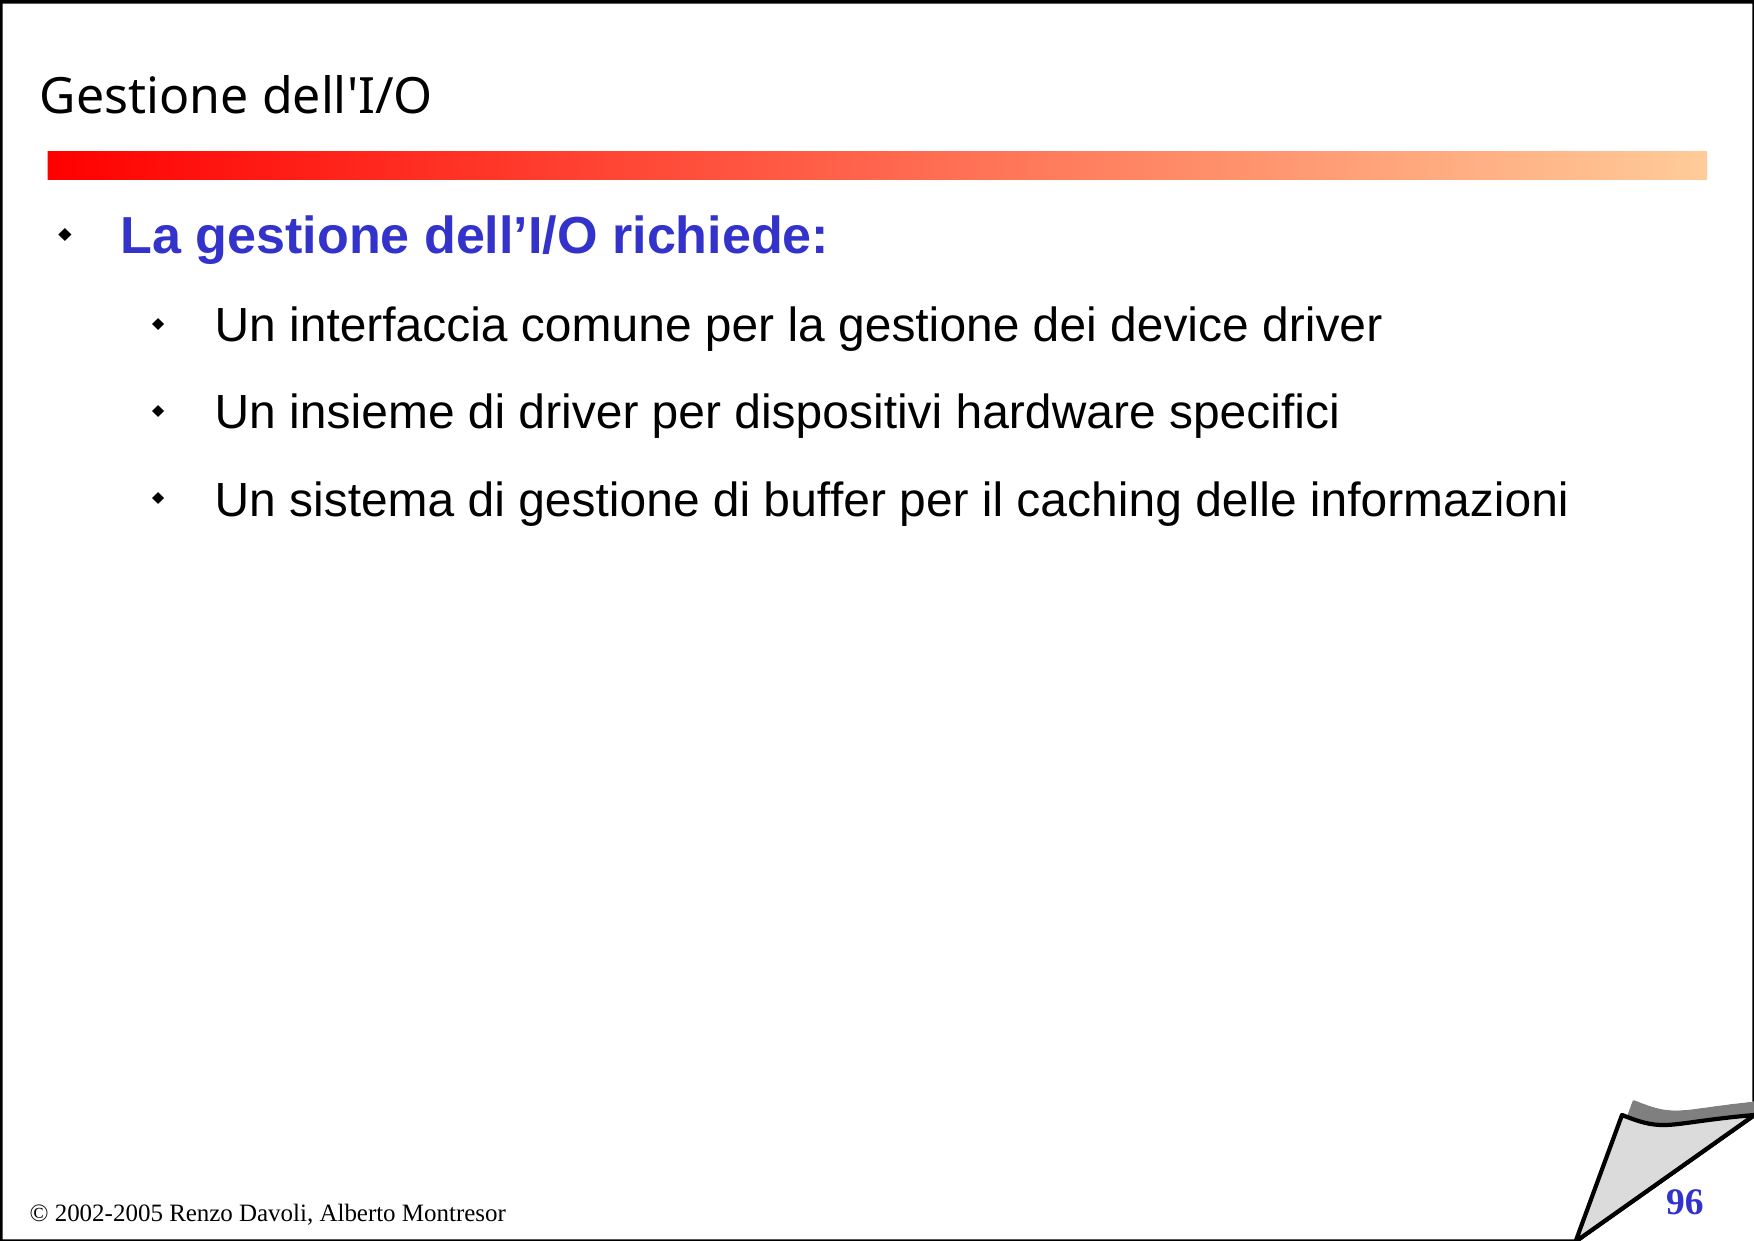

# Gestione dell'I/O
La gestione dell’I/O richiede:
Un interfaccia comune per la gestione dei device driver
Un insieme di driver per dispositivi hardware specifici
Un sistema di gestione di buffer per il caching delle informazioni